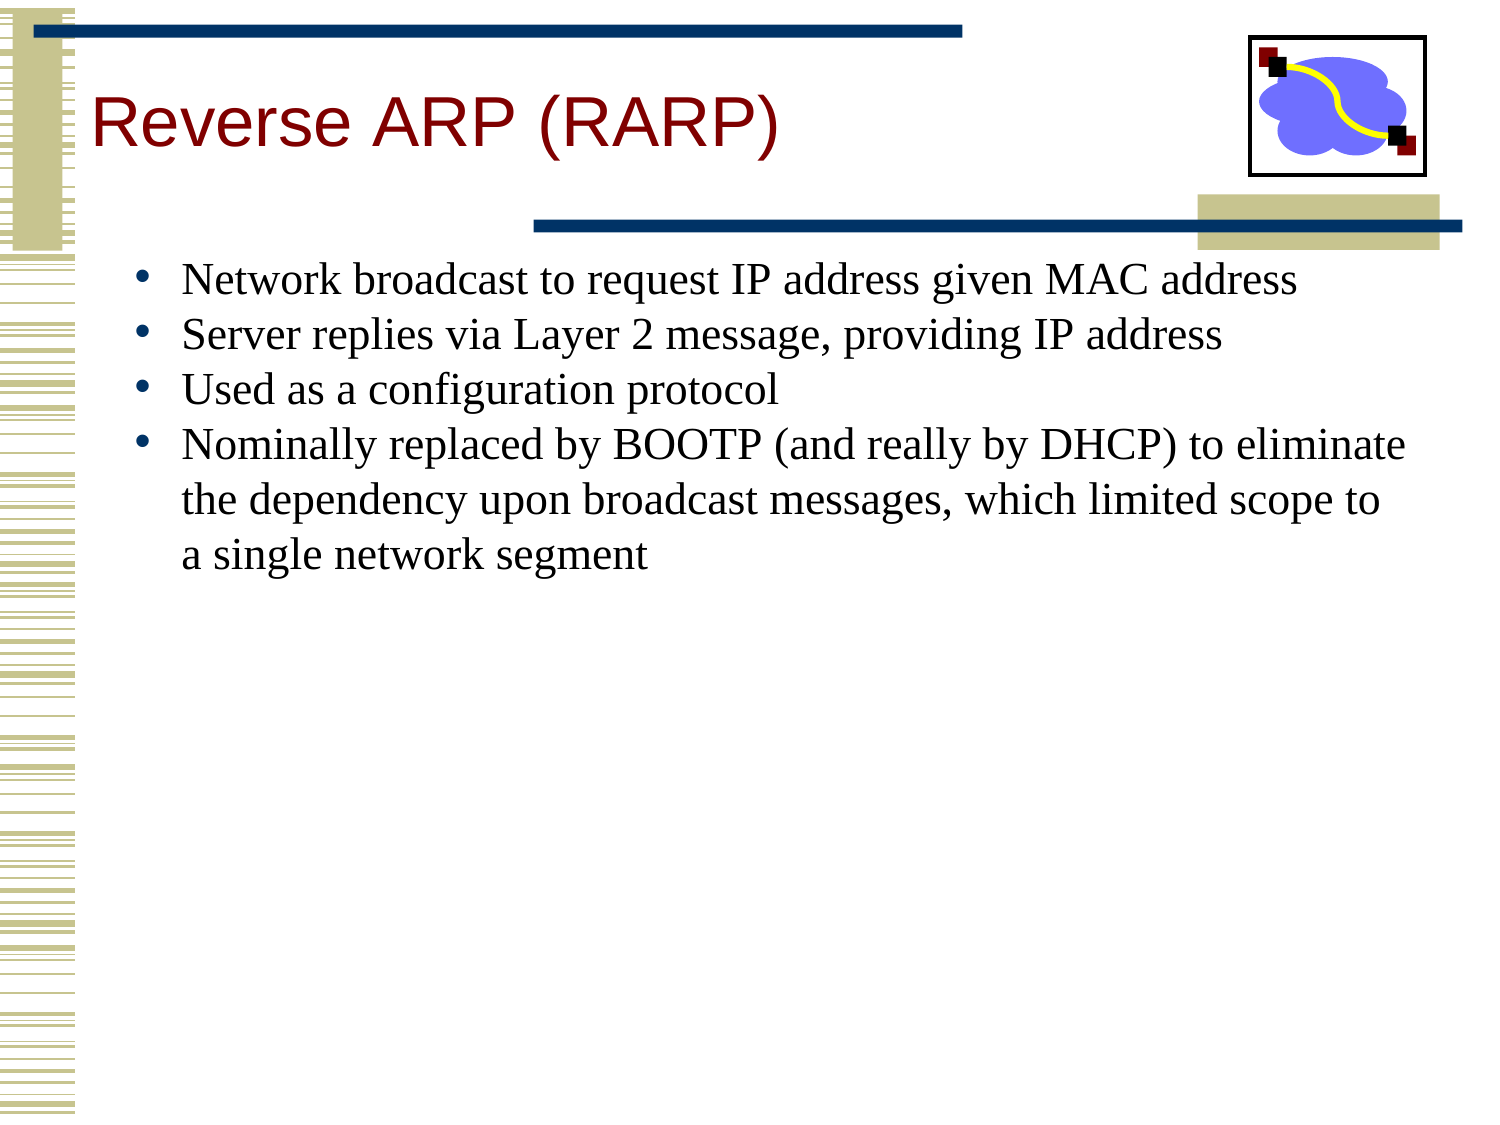

# Reverse ARP (RARP)
Network broadcast to request IP address given MAC address
Server replies via Layer 2 message, providing IP address
Used as a configuration protocol
Nominally replaced by BOOTP (and really by DHCP) to eliminate the dependency upon broadcast messages, which limited scope to a single network segment